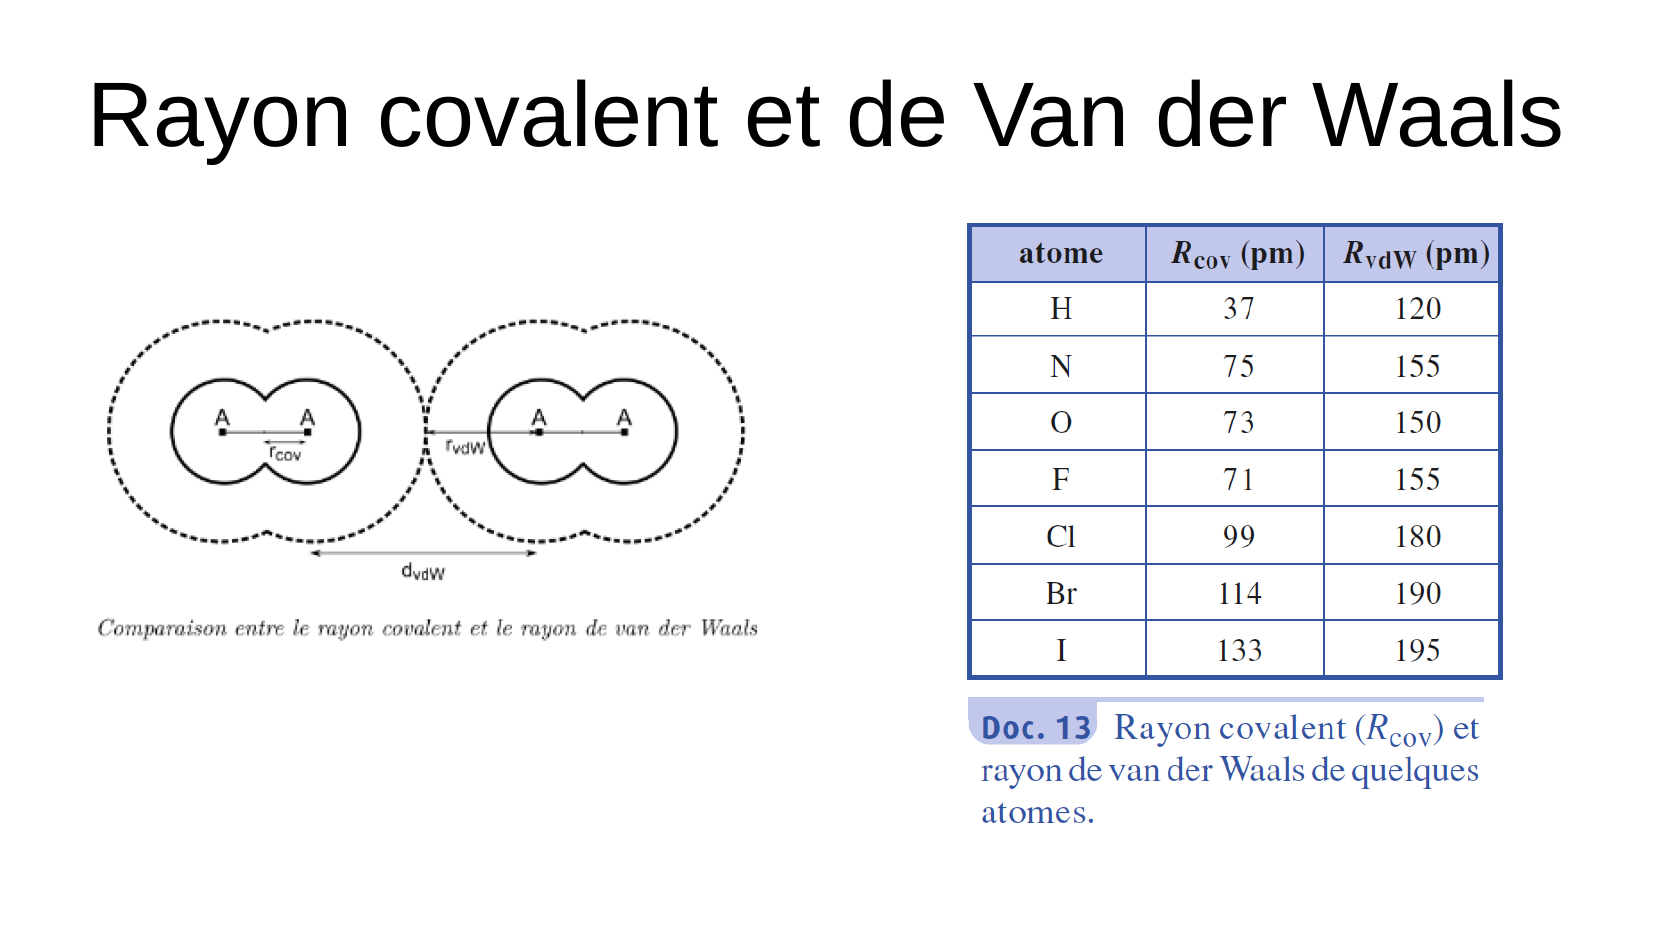

# Rayon covalent et de Van der Waals